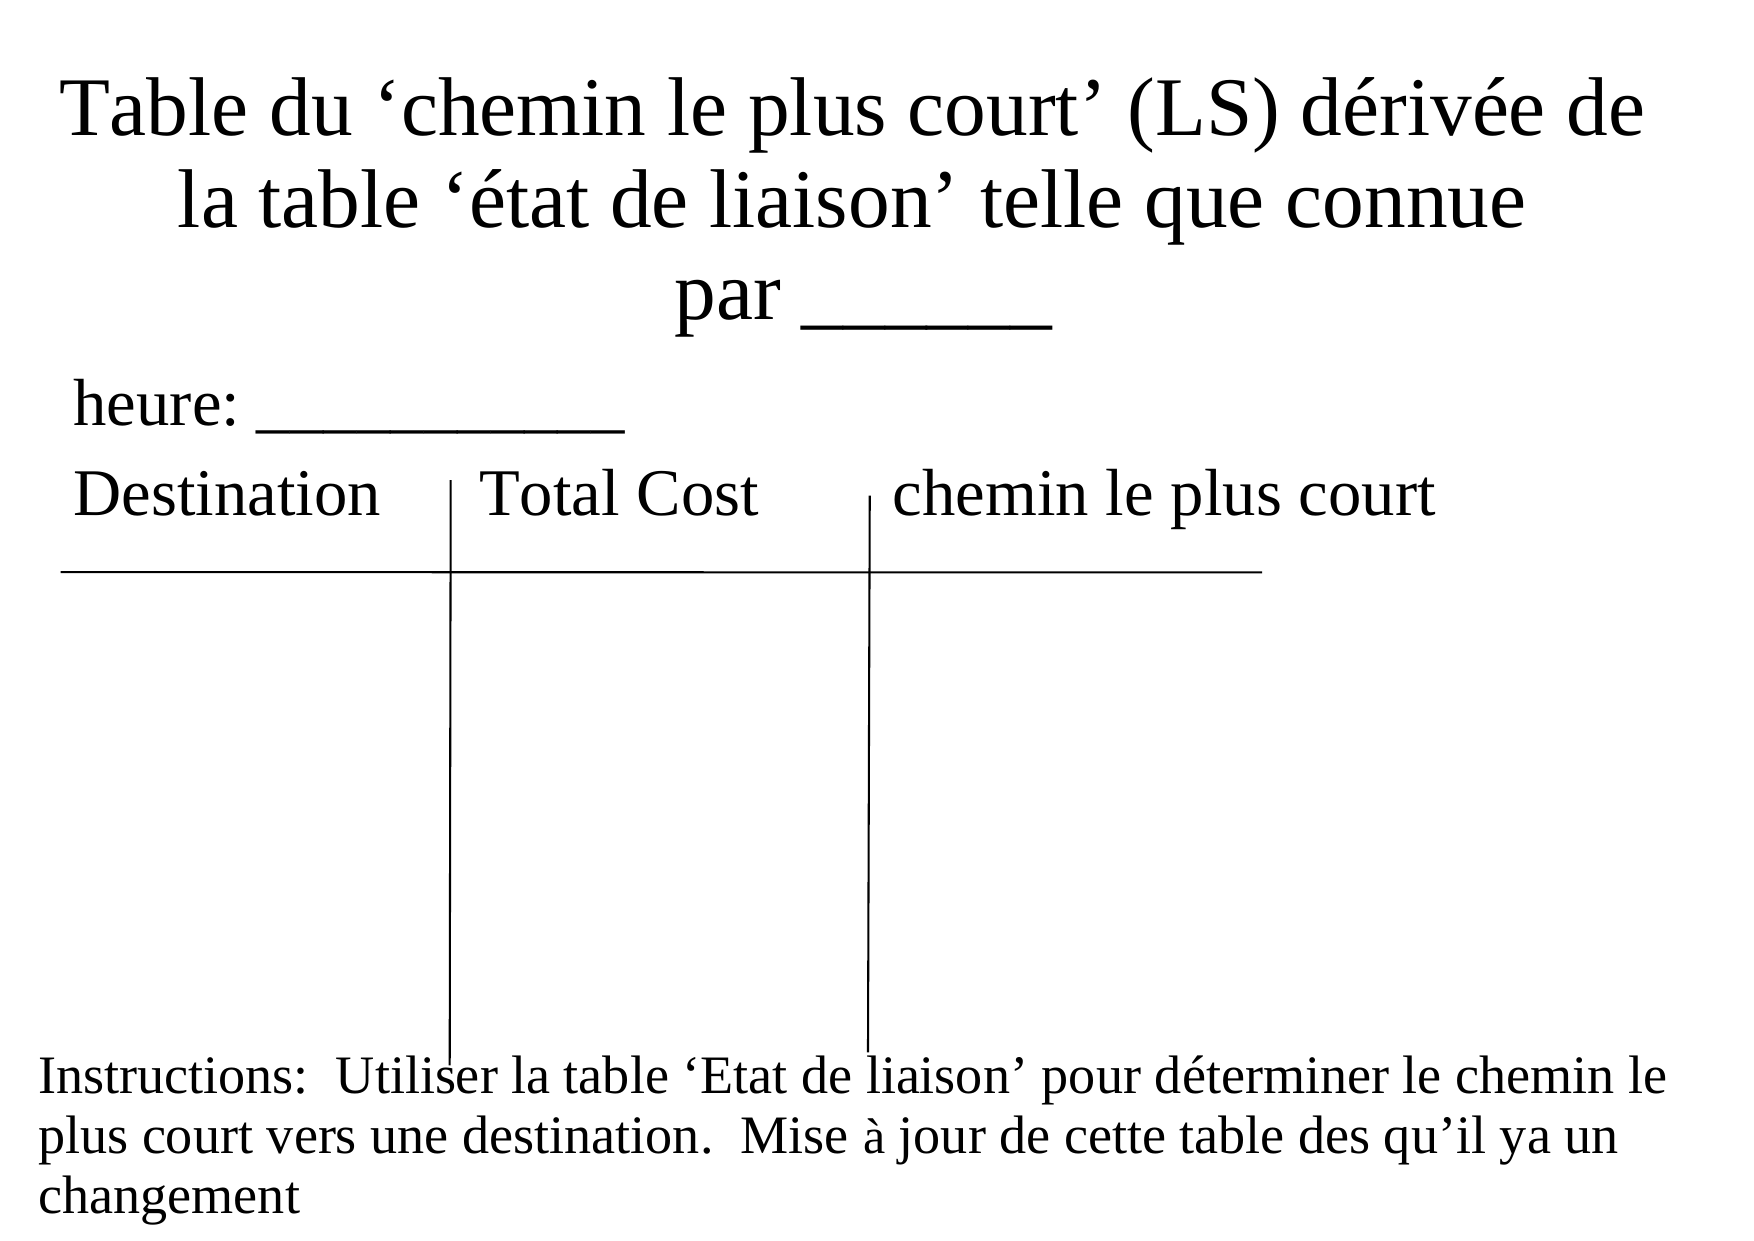

# Table du ‘chemin le plus court’ (LS) dérivée de la table ‘état de liaison’ telle que connue par ______
heure: ___________
Destination	 Total Cost chemin le plus court
Instructions: Utiliser la table ‘Etat de liaison’ pour déterminer le chemin le plus court vers une destination. Mise à jour de cette table des qu’il ya un changement